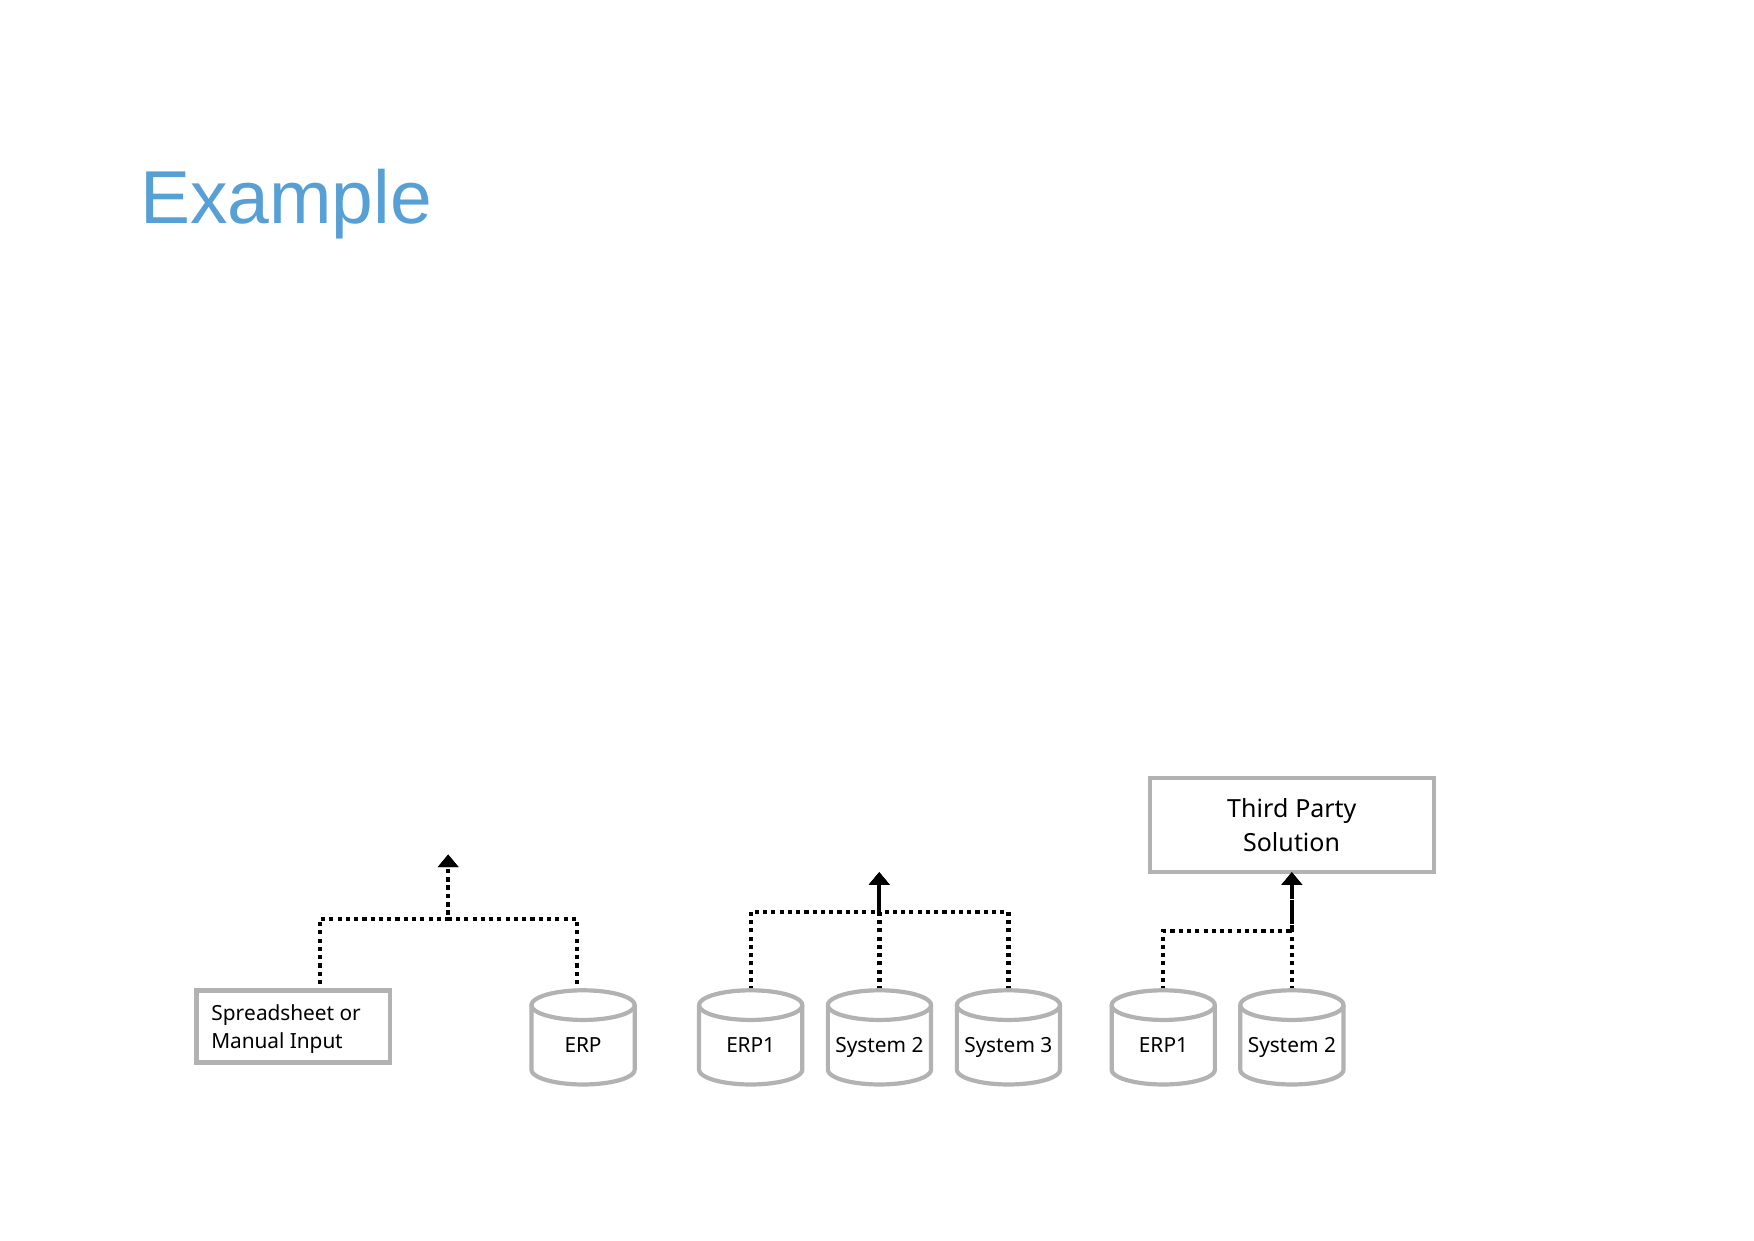

# Example
Third Party
Solution
Spreadsheet or
Manual Input
ERP
ERP1
System 2
System 3
ERP1
System 2